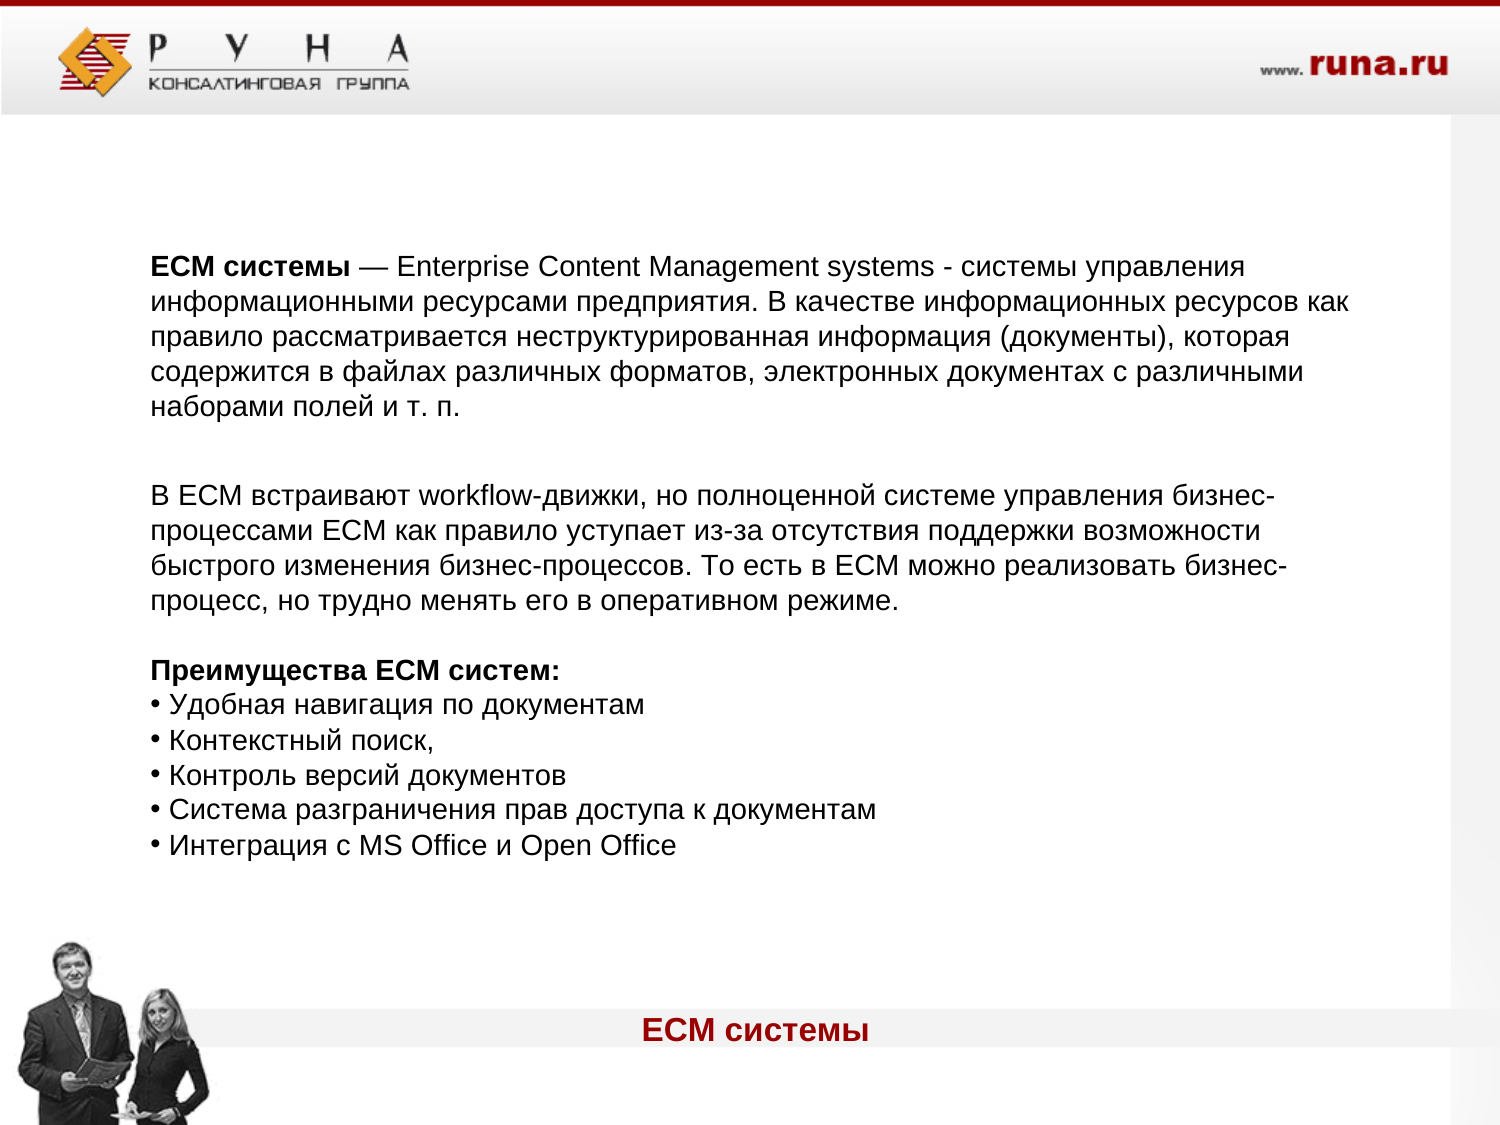

ECM системы — Enterprise Content Management systems - системы управления информационными ресурсами предприятия. В качестве информационных ресурсов как правило рассматривается неструктурированная информация (документы), которая содержится в файлах различных форматов, электронных документах с различными наборами полей и т. п.
В ECM встраивают workflow-движки, но полноценной системе управления бизнес-процессами ECM как правило уступает из-за отсутствия поддержки возможности быстрого изменения бизнес-процессов. То есть в ECM можно реализовать бизнес-процесс, но трудно менять его в оперативном режиме.
Преимущества ECM систем:
 Удобная навигация по документам
 Контекстный поиск,
 Контроль версий документов
 Система разграничения прав доступа к документам
 Интеграция с MS Office и Open Office
ECM системы